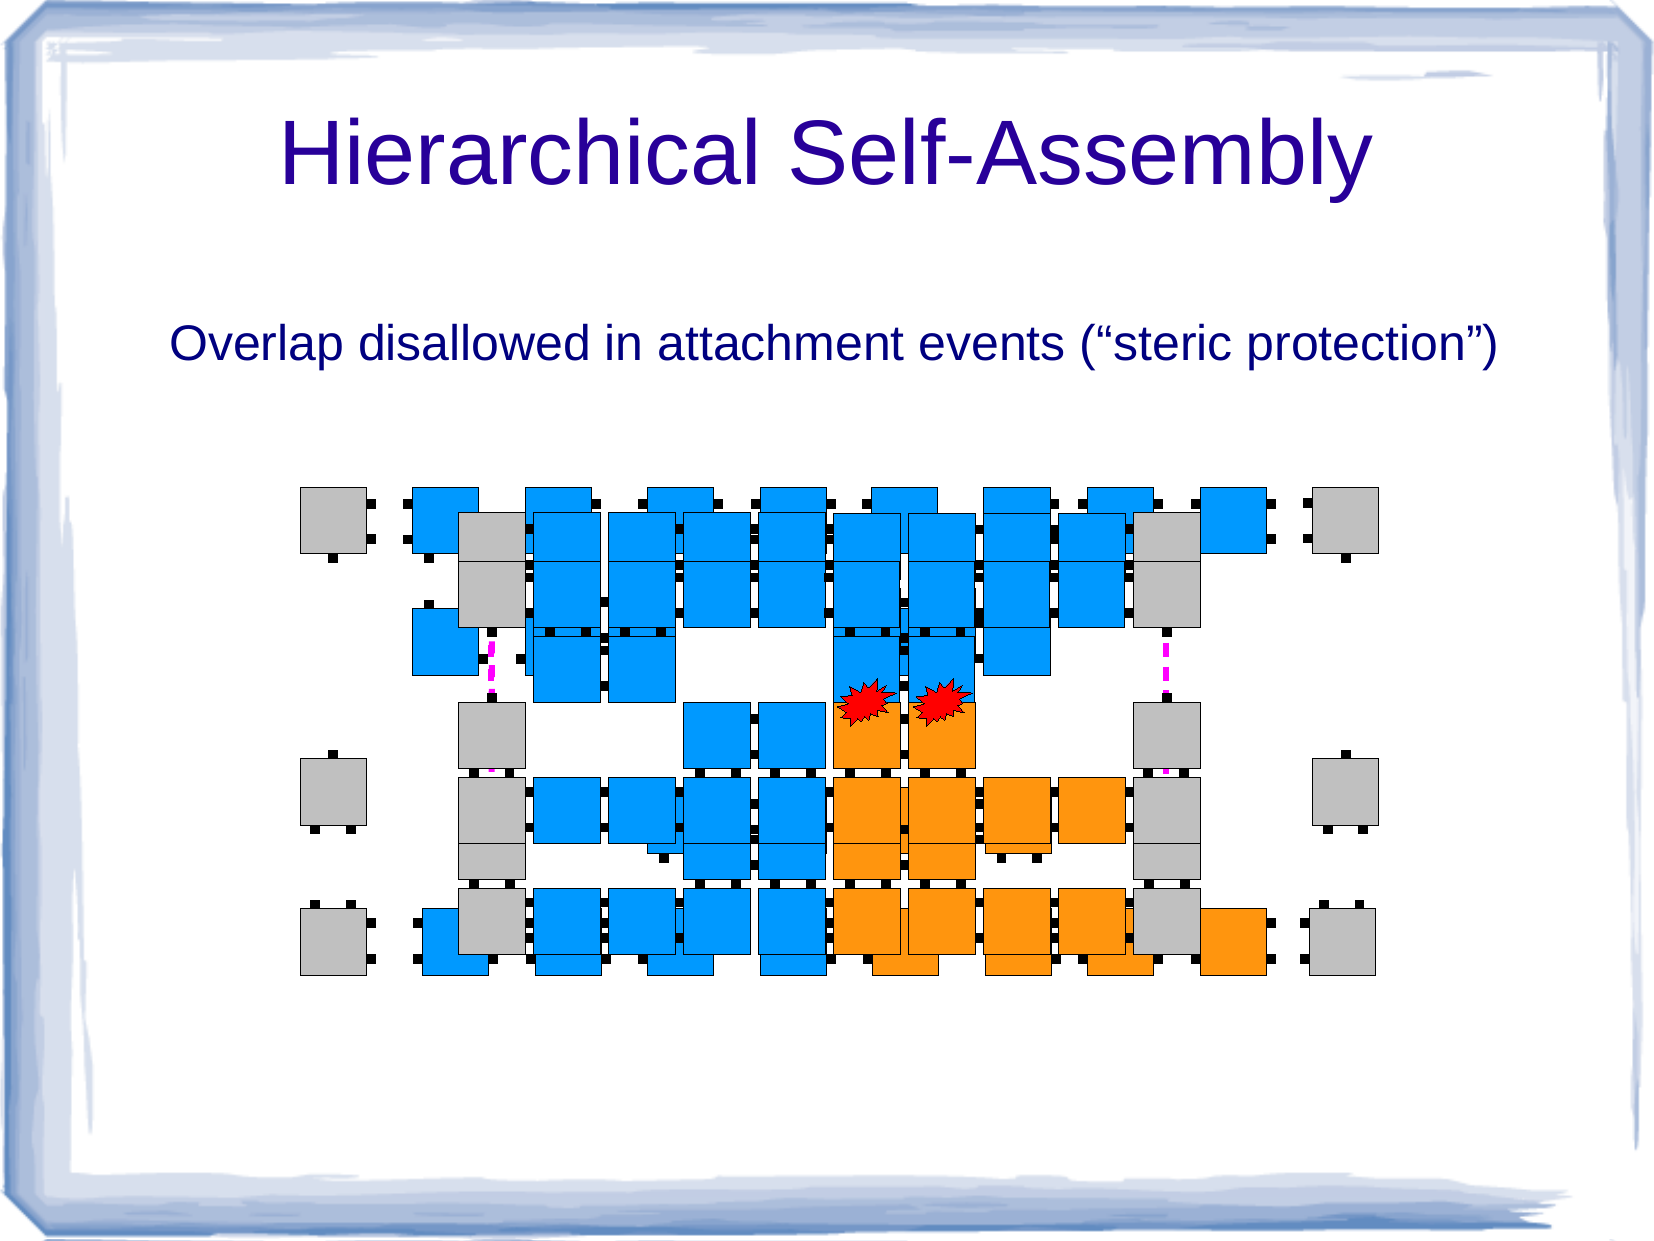

# Hierarchical Self-Assembly
Overlap disallowed in attachment events (“steric protection”)